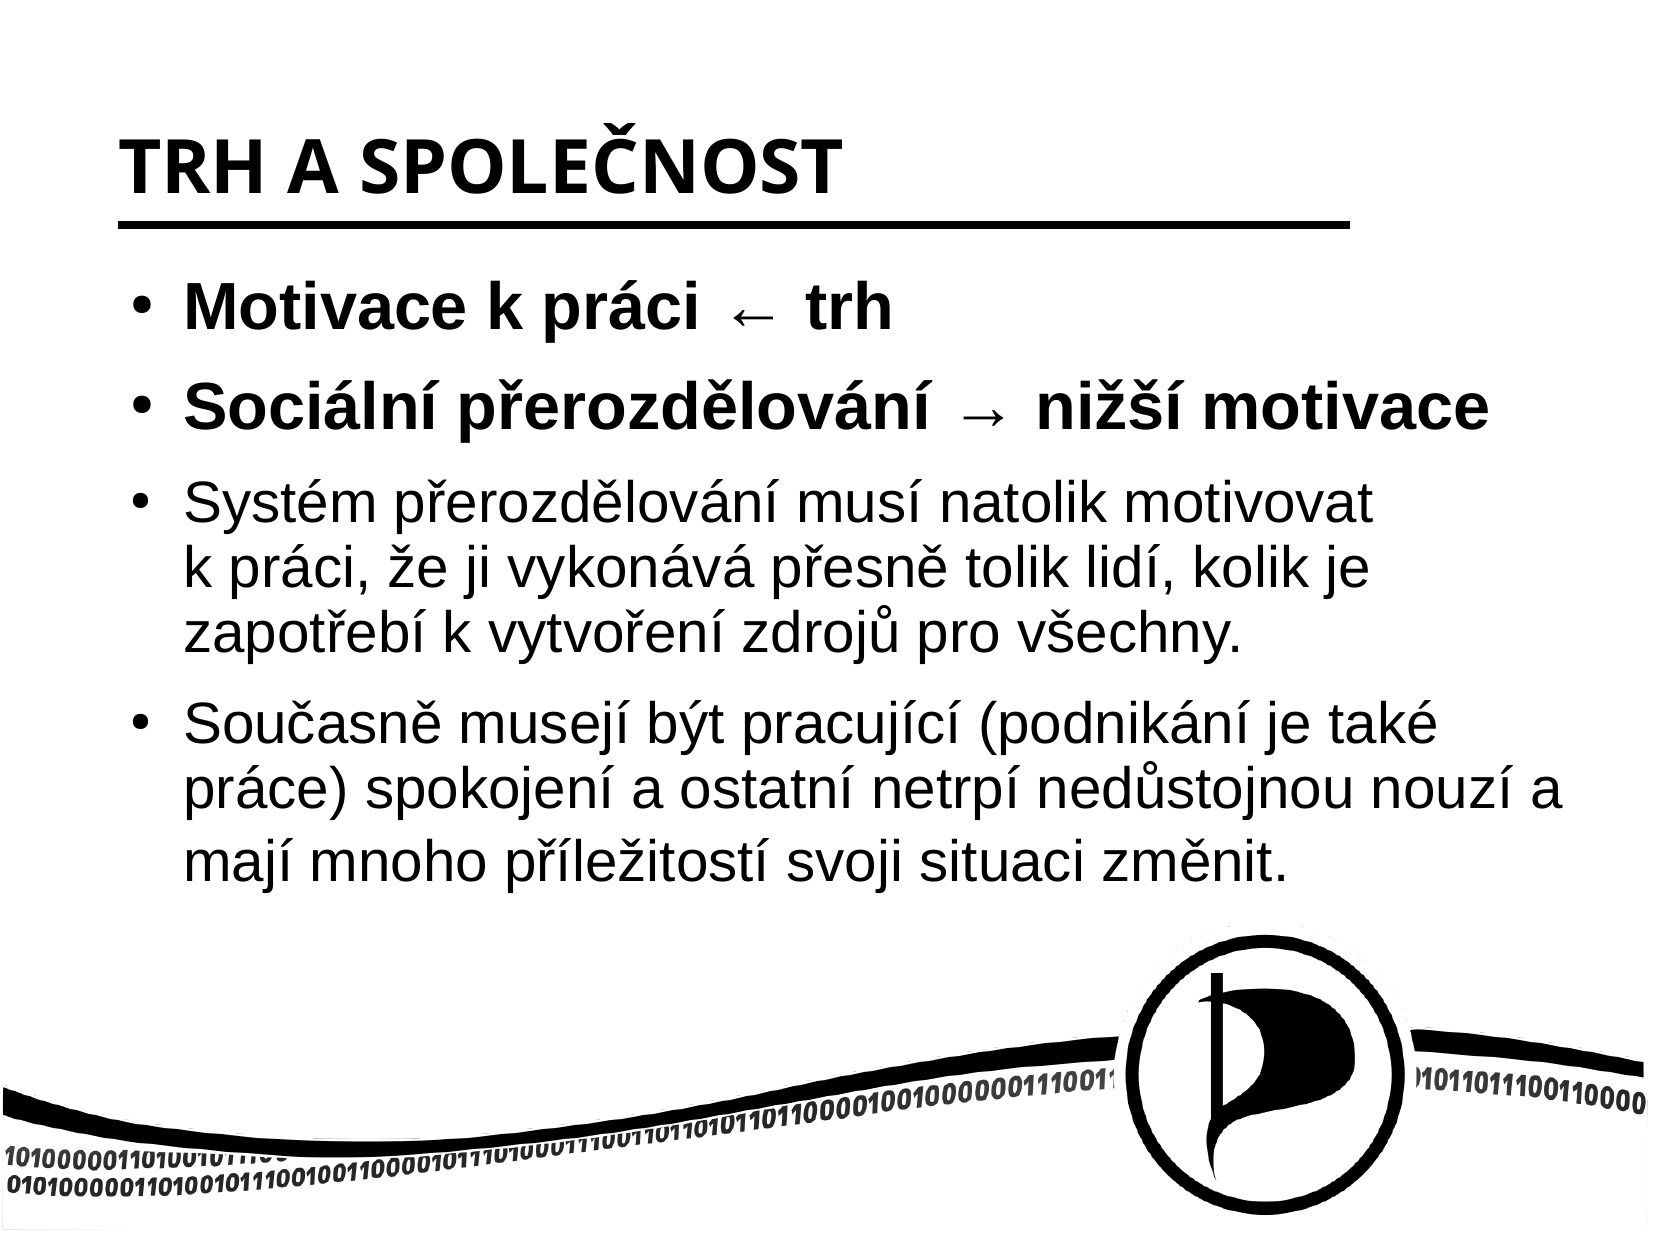

# TRH A SPOLEČNOST
Motivace k práci ← trh
Sociální přerozdělování → nižší motivace
Systém přerozdělování musí natolik motivovat k práci, že ji vykonává přesně tolik lidí, kolik je zapotřebí k vytvoření zdrojů pro všechny.
Současně musejí být pracující (podnikání je také práce) spokojení a ostatní netrpí nedůstojnou nouzí a mají mnoho příležitostí svoji situaci změnit.